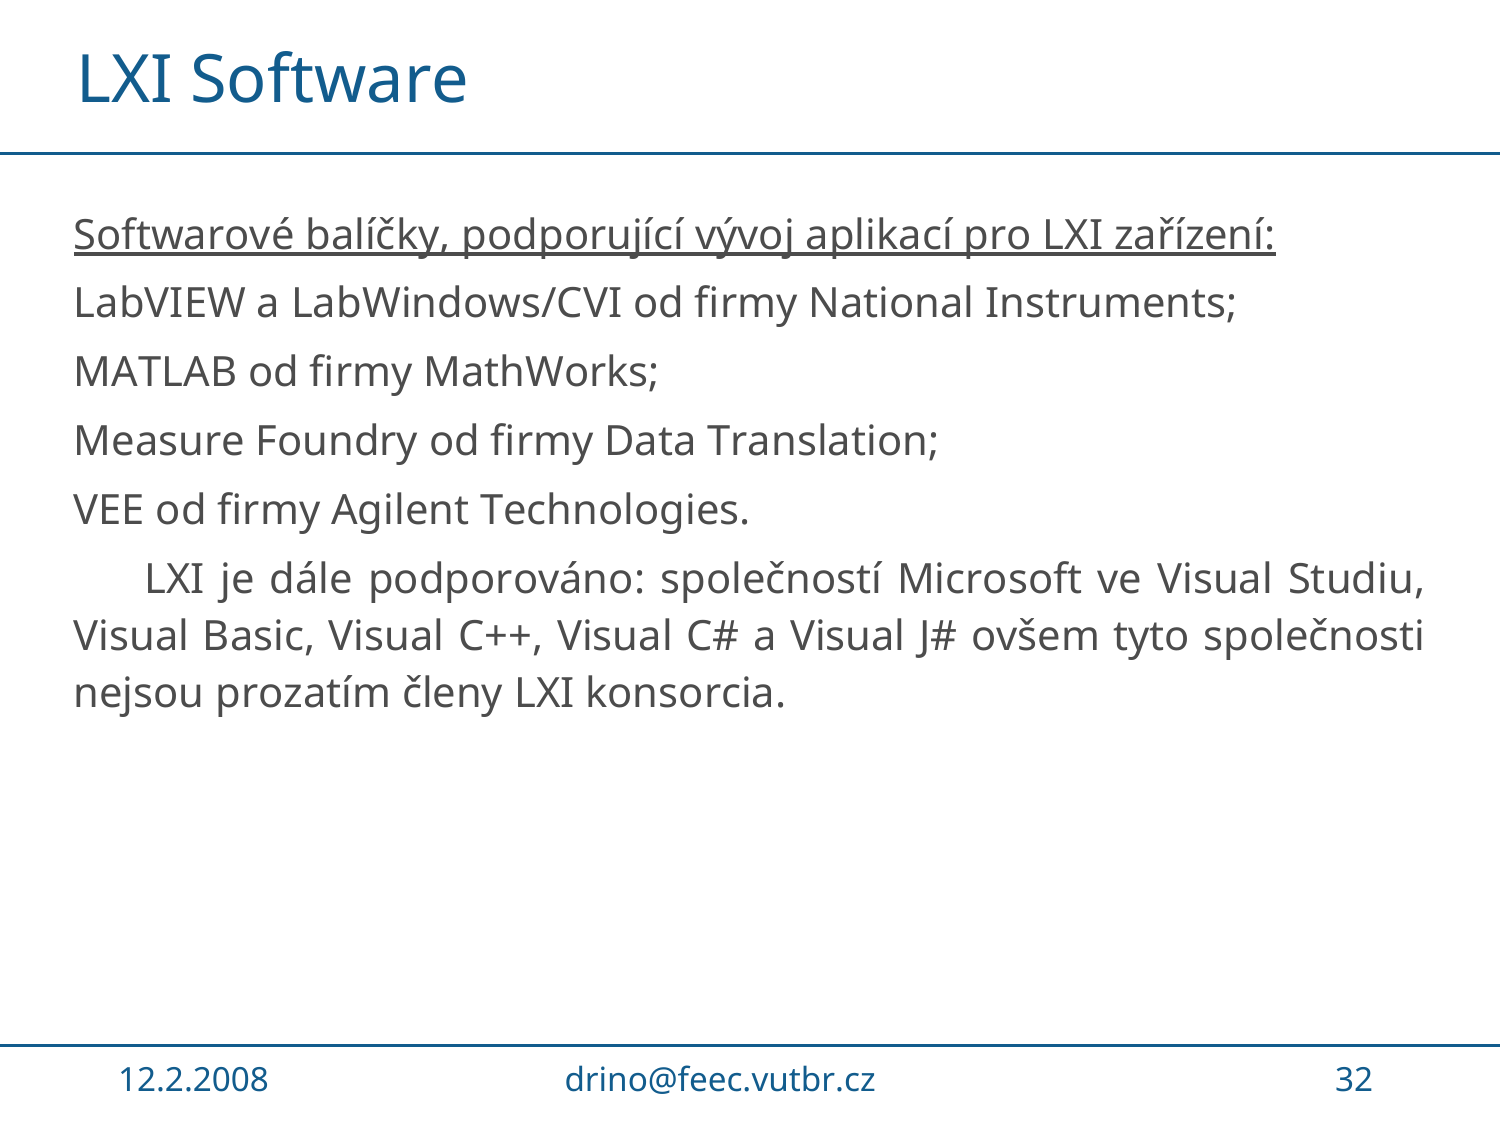

# LXI Software
Softwarové balíčky, podporující vývoj aplikací pro LXI zařízení:
LabVIEW a LabWindows/CVI od firmy National Instruments;
MATLAB od firmy MathWorks;
Measure Foundry od firmy Data Translation;
VEE od firmy Agilent Technologies.
LXI je dále podporováno: společností Microsoft ve Visual Studiu, Visual Basic, Visual C++, Visual C# a Visual J# ovšem tyto společnosti nejsou prozatím členy LXI konsorcia.
12.2.2008
drino@feec.vutbr.cz